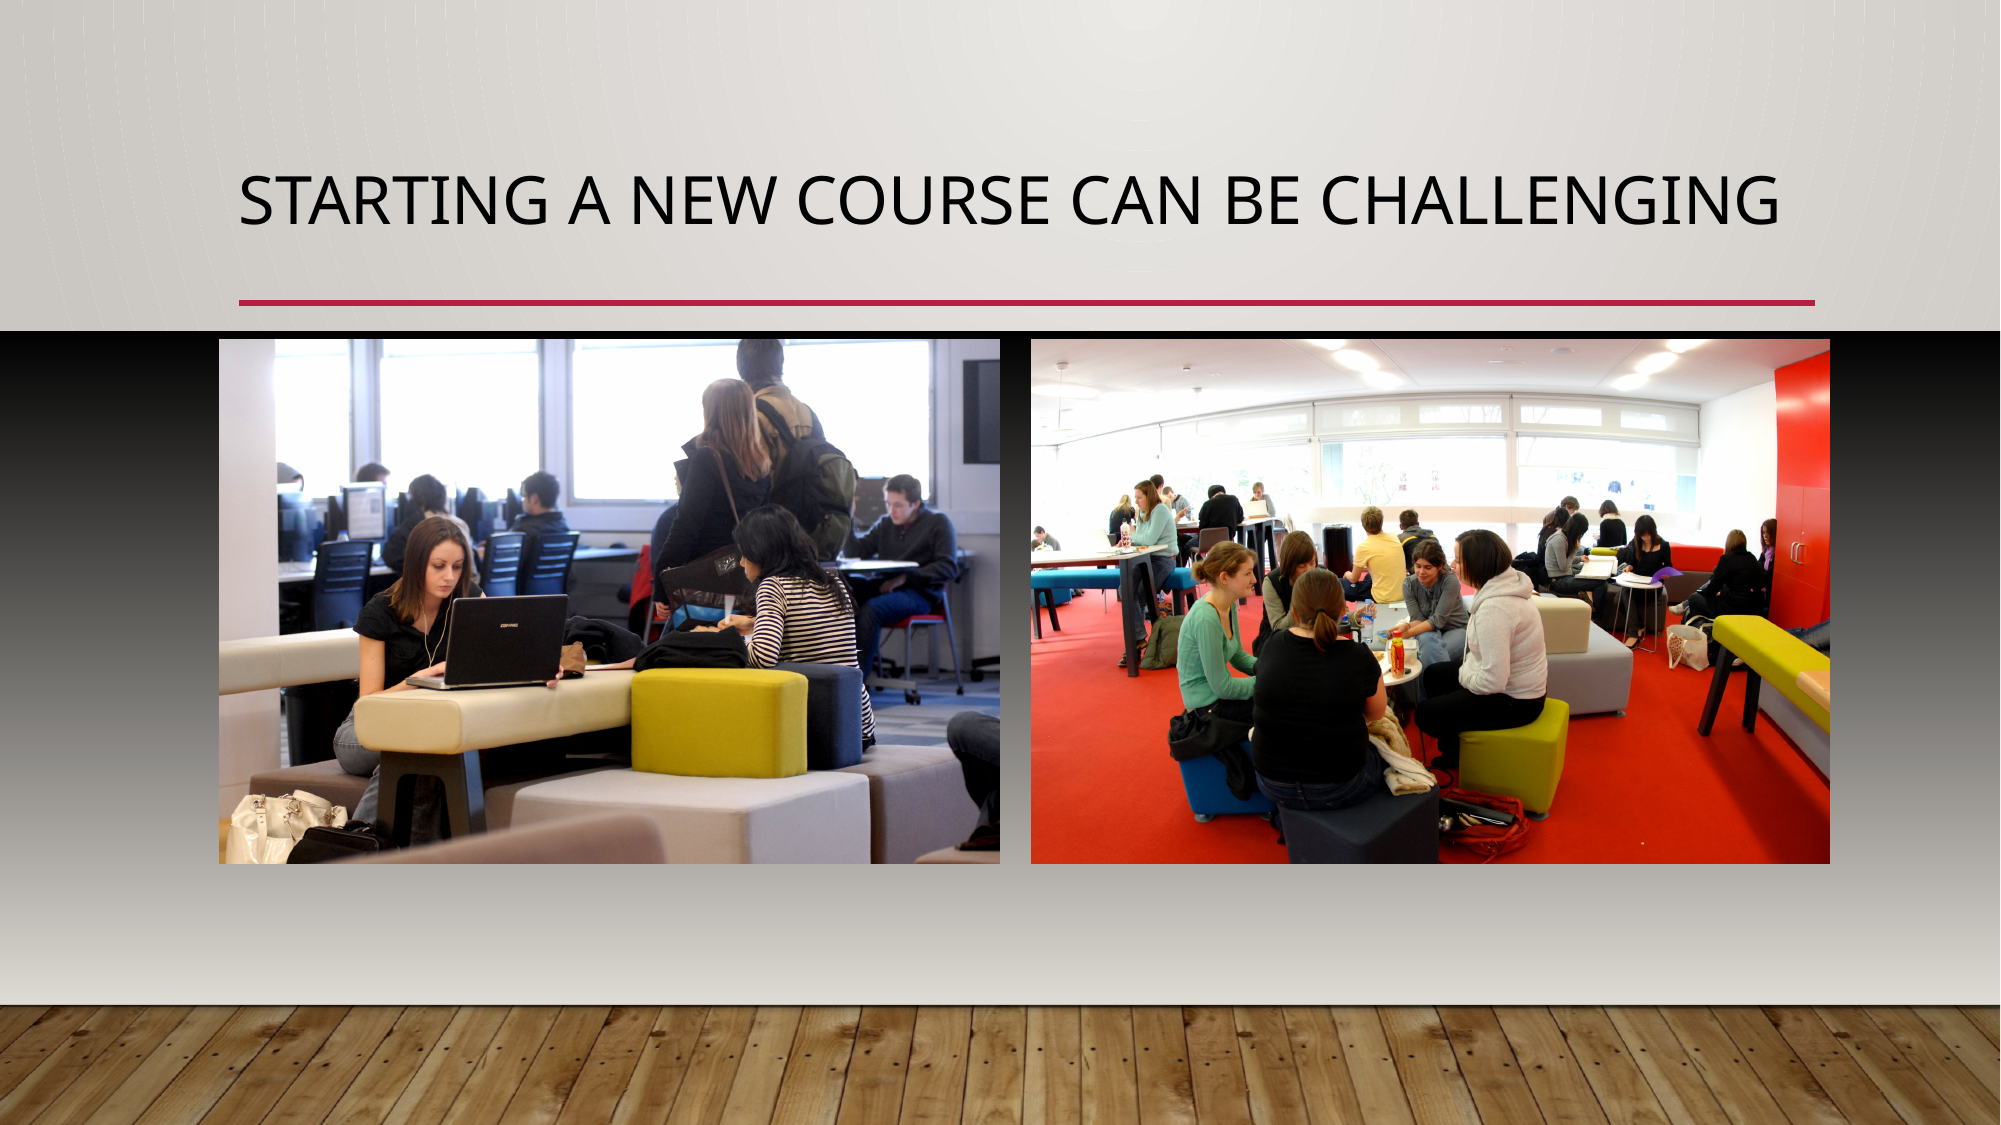

# Starting a new course can be challenging